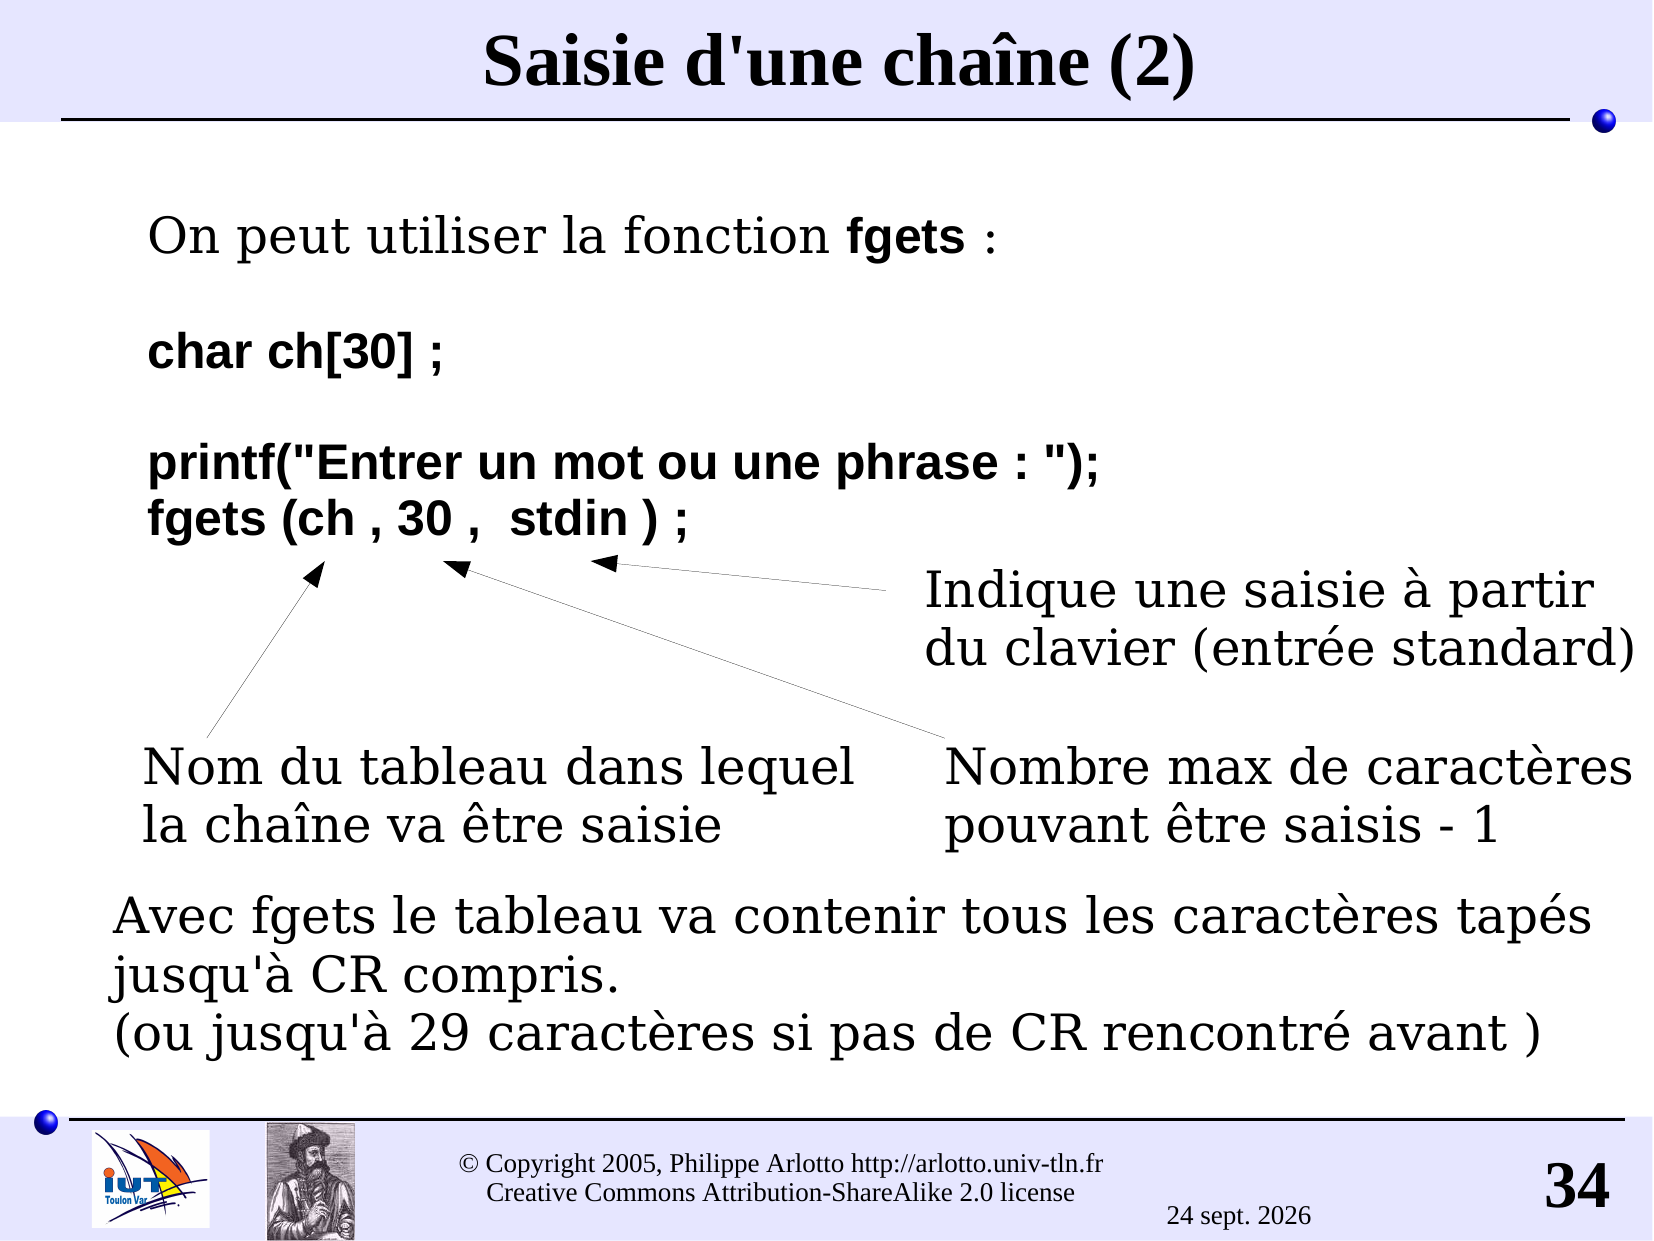

# Saisie d'une chaîne (2)
On peut utiliser la fonction fgets :
char ch[30] ;
printf("Entrer un mot ou une phrase : ");
fgets (ch , 30 , stdin ) ;
Indique une saisie à partir
du clavier (entrée standard)
Nom du tableau dans lequel
la chaîne va être saisie
Nombre max de caractères
pouvant être saisis - 1
Avec fgets le tableau va contenir tous les caractères tapés
jusqu'à CR compris.
(ou jusqu'à 29 caractères si pas de CR rencontré avant )